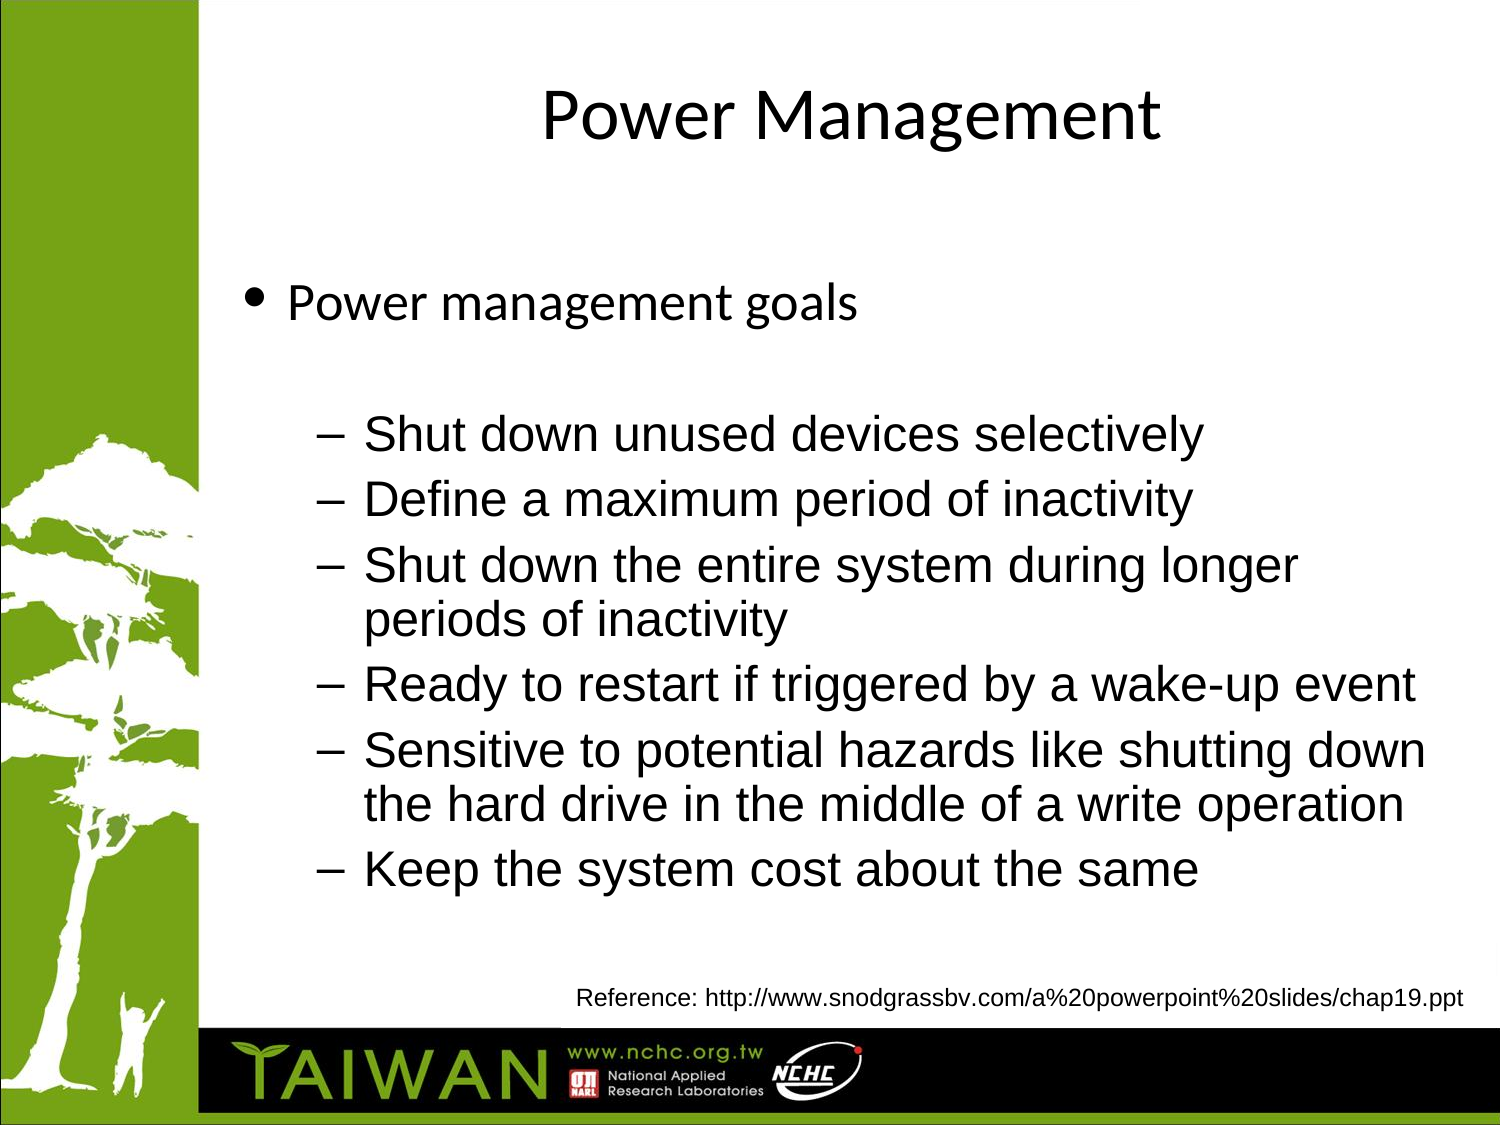

# Power Management
Power management goals
Shut down unused devices selectively
Define a maximum period of inactivity
Shut down the entire system during longer periods of inactivity
Ready to restart if triggered by a wake-up event
Sensitive to potential hazards like shutting down the hard drive in the middle of a write operation
Keep the system cost about the same
| Reference: http://www.snodgrassbv.com/a%20powerpoint%20slides/chap19.ppt |
| --- |